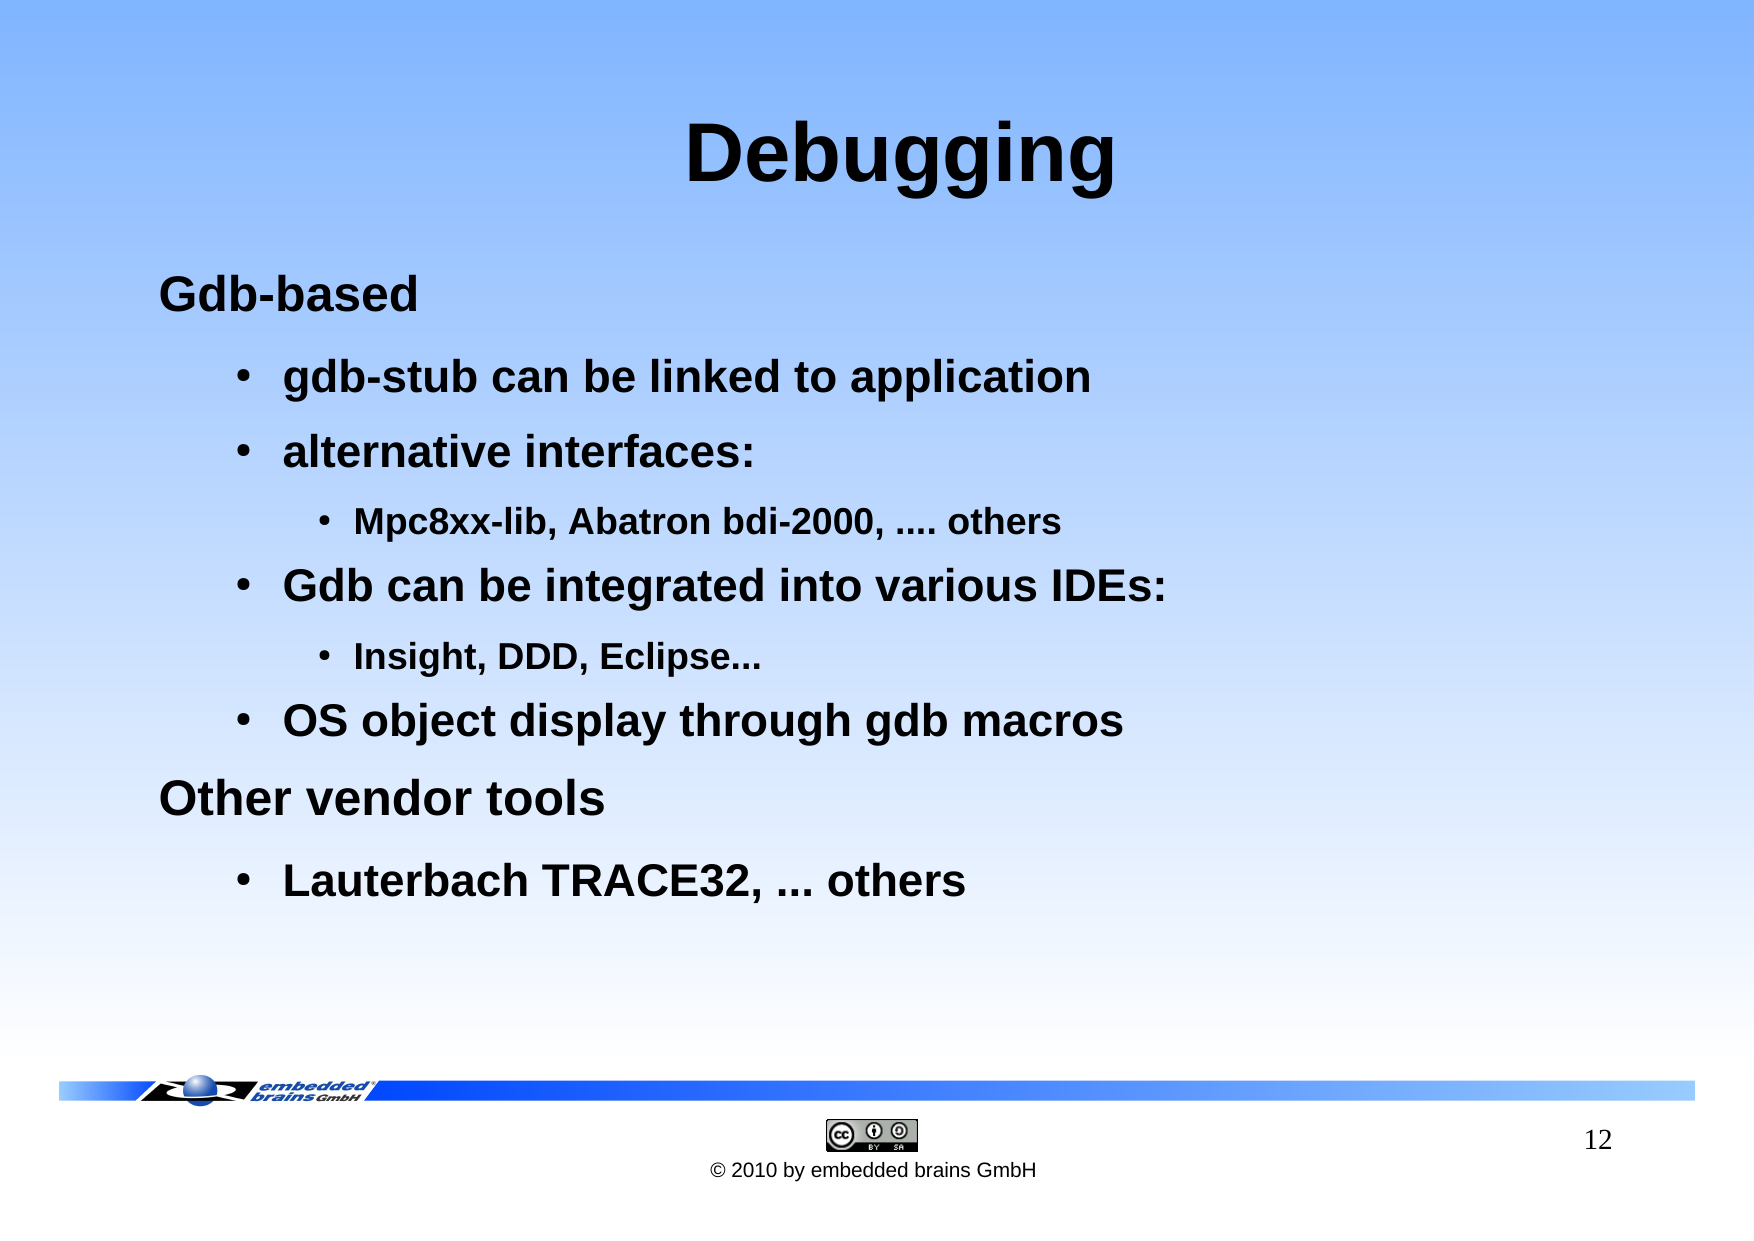

# Debugging
Gdb-based
gdb-stub can be linked to application
alternative interfaces:
Mpc8xx-lib, Abatron bdi-2000, .... others
Gdb can be integrated into various IDEs:
Insight, DDD, Eclipse...
OS object display through gdb macros
Other vendor tools
Lauterbach TRACE32, ... others
12